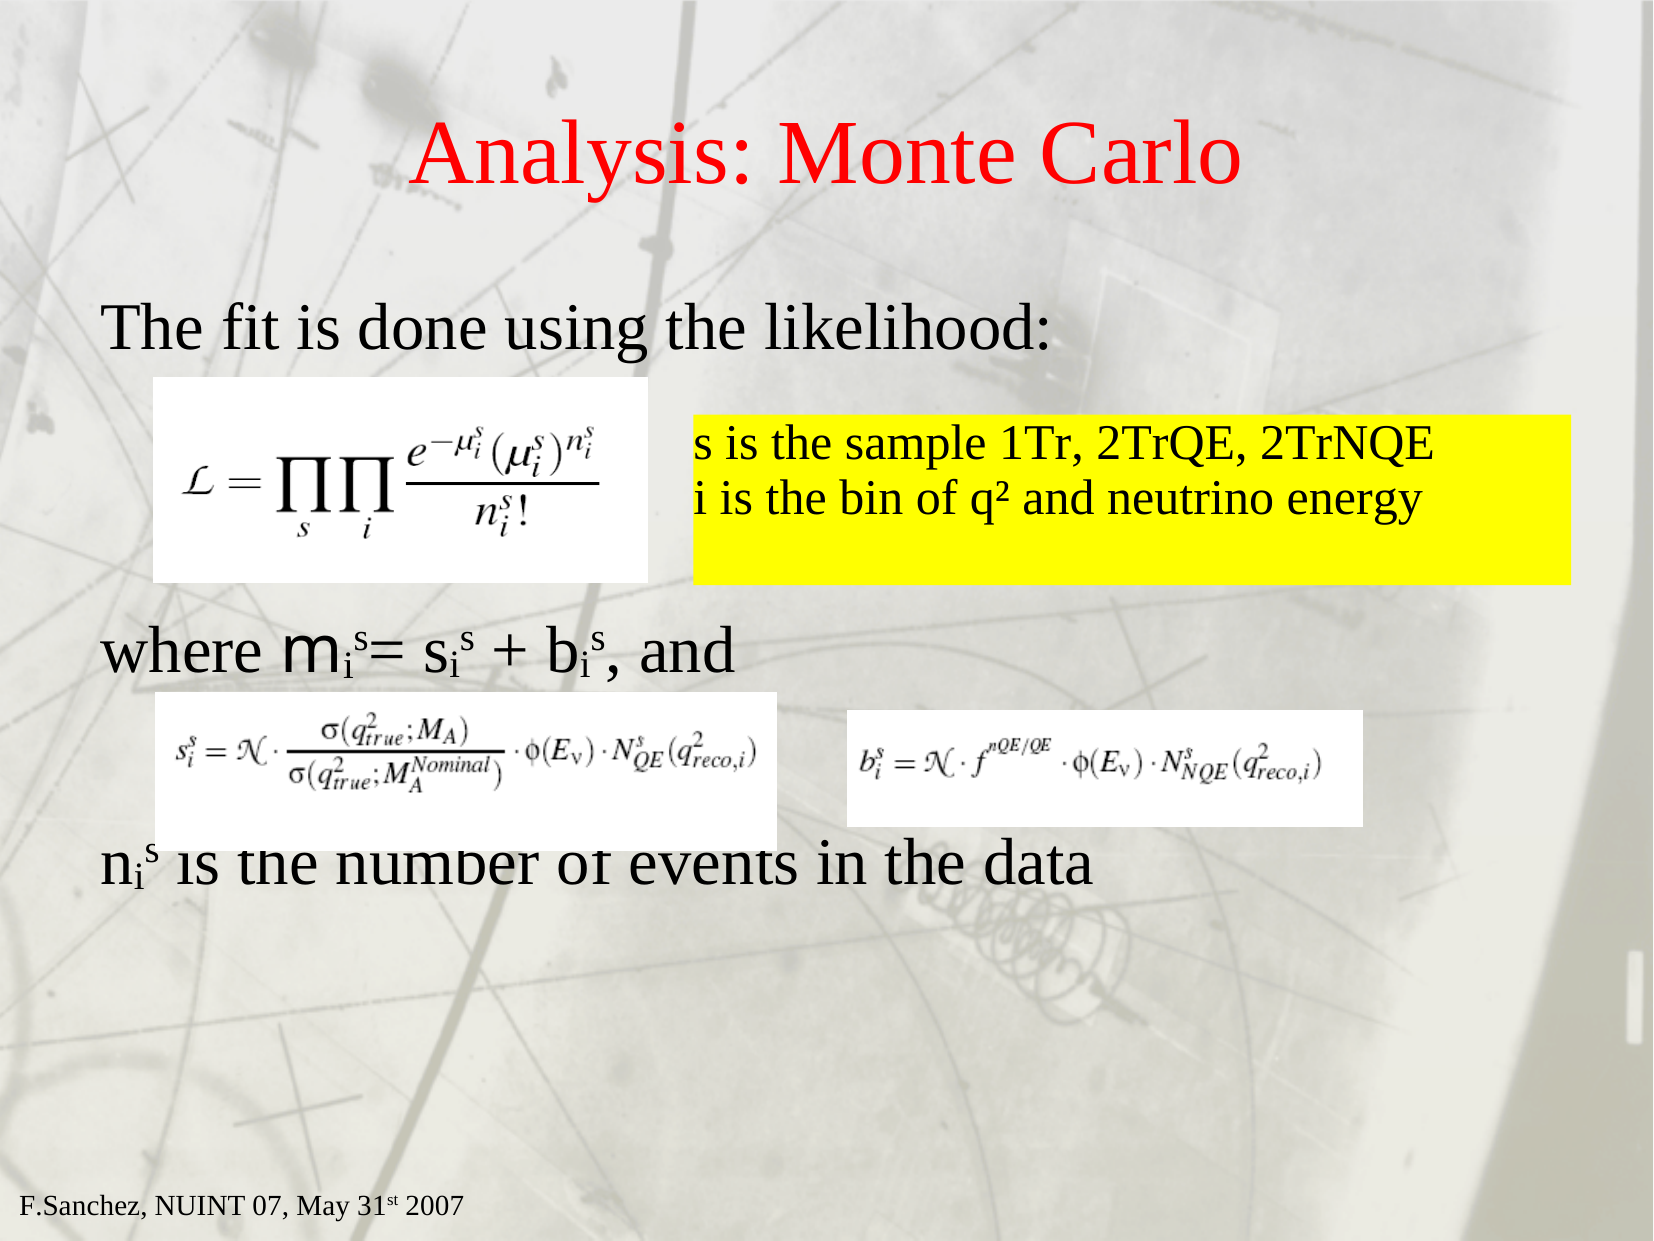

# Analysis: Monte Carlo
The fit is done using the likelihood:
where mis= sis + bis, and
nis is the number of events in the data
s is the sample 1Tr, 2TrQE, 2TrNQE
i is the bin of q² and neutrino energy